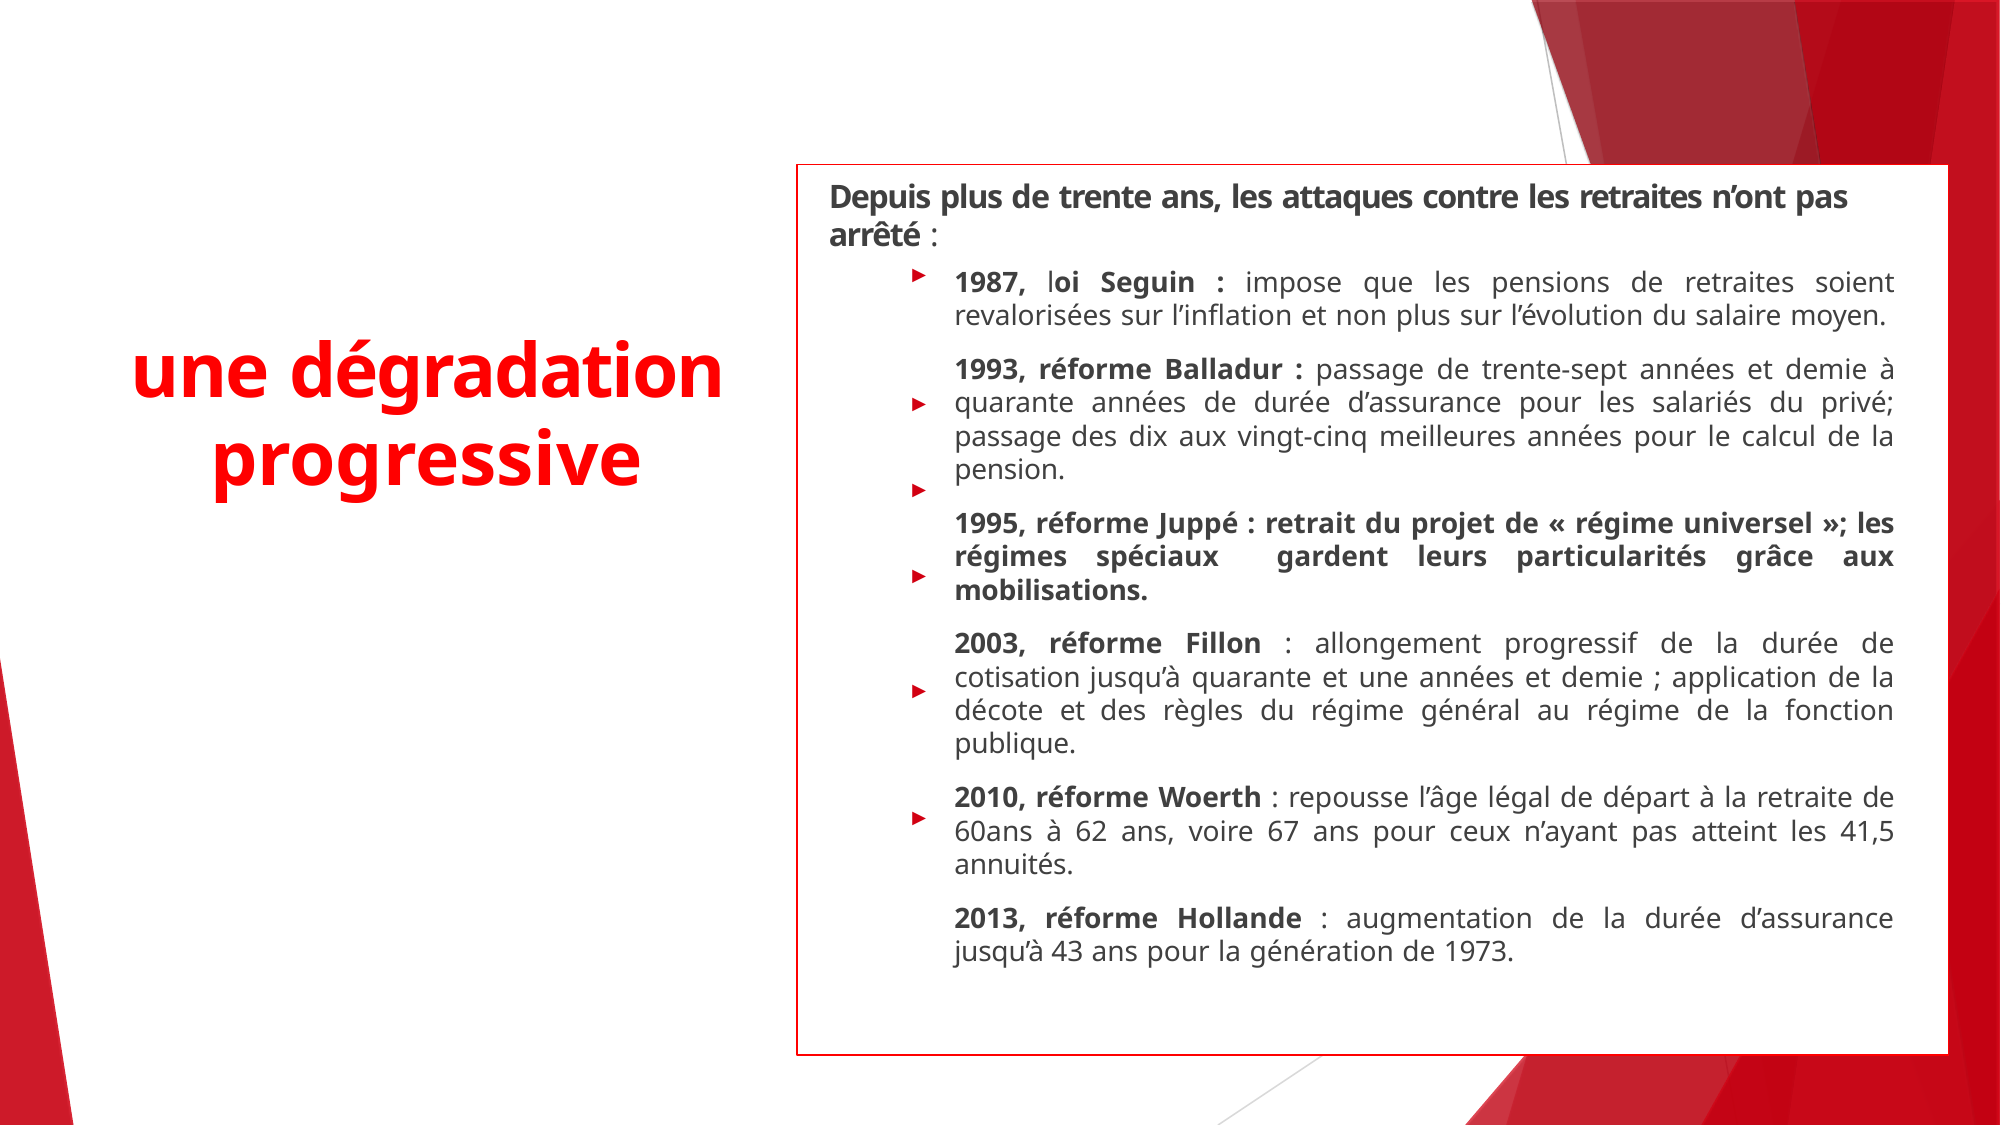

# Depuis plus de trente ans, les attaques contre les retraites n’ont pas arrêté :
►
1987, loi Seguin : impose que les pensions de retraites soient revalorisées sur l’inflation et non plus sur l’évolution du salaire moyen.
1993, réforme Balladur : passage de trente-sept années et demie à quarante années de durée d’assurance pour les salariés du privé; passage des dix aux vingt-cinq meilleures années pour le calcul de la pension.
1995, réforme Juppé : retrait du projet de « régime universel »; les régimes spéciaux gardent leurs particularités grâce aux mobilisations.
2003, réforme Fillon : allongement progressif de la durée de cotisation jusqu’à quarante et une années et demie ; application de la décote et des règles du régime général au régime de la fonction publique.
2010, réforme Woerth : repousse l’âge légal de départ à la retraite de 60ans à 62 ans, voire 67 ans pour ceux n’ayant pas atteint les 41,5 annuités.
2013, réforme Hollande : augmentation de la durée d’assurance jusqu’à 43 ans pour la génération de 1973.
une dégradation progressive
►
►
►
►
►